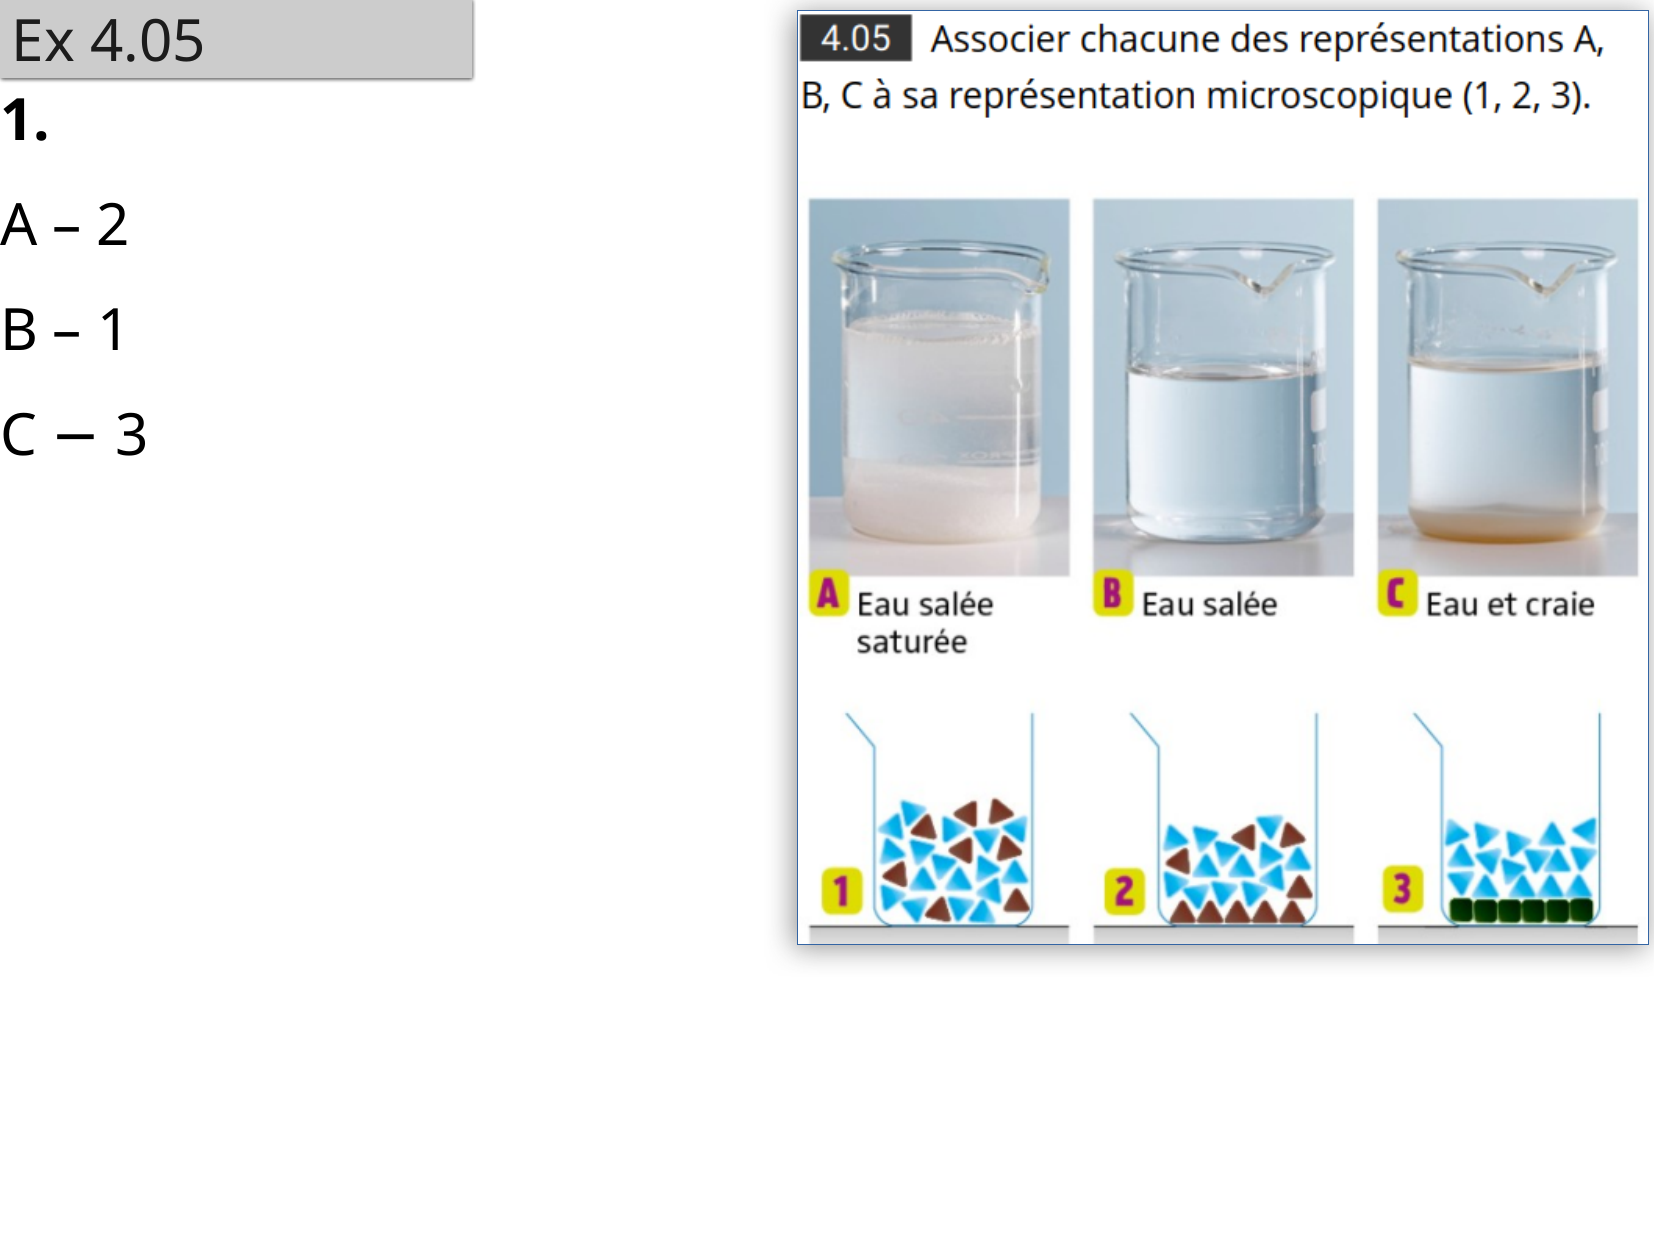

# Ex 4.05
1.
A – 2
B – 1
C − 3